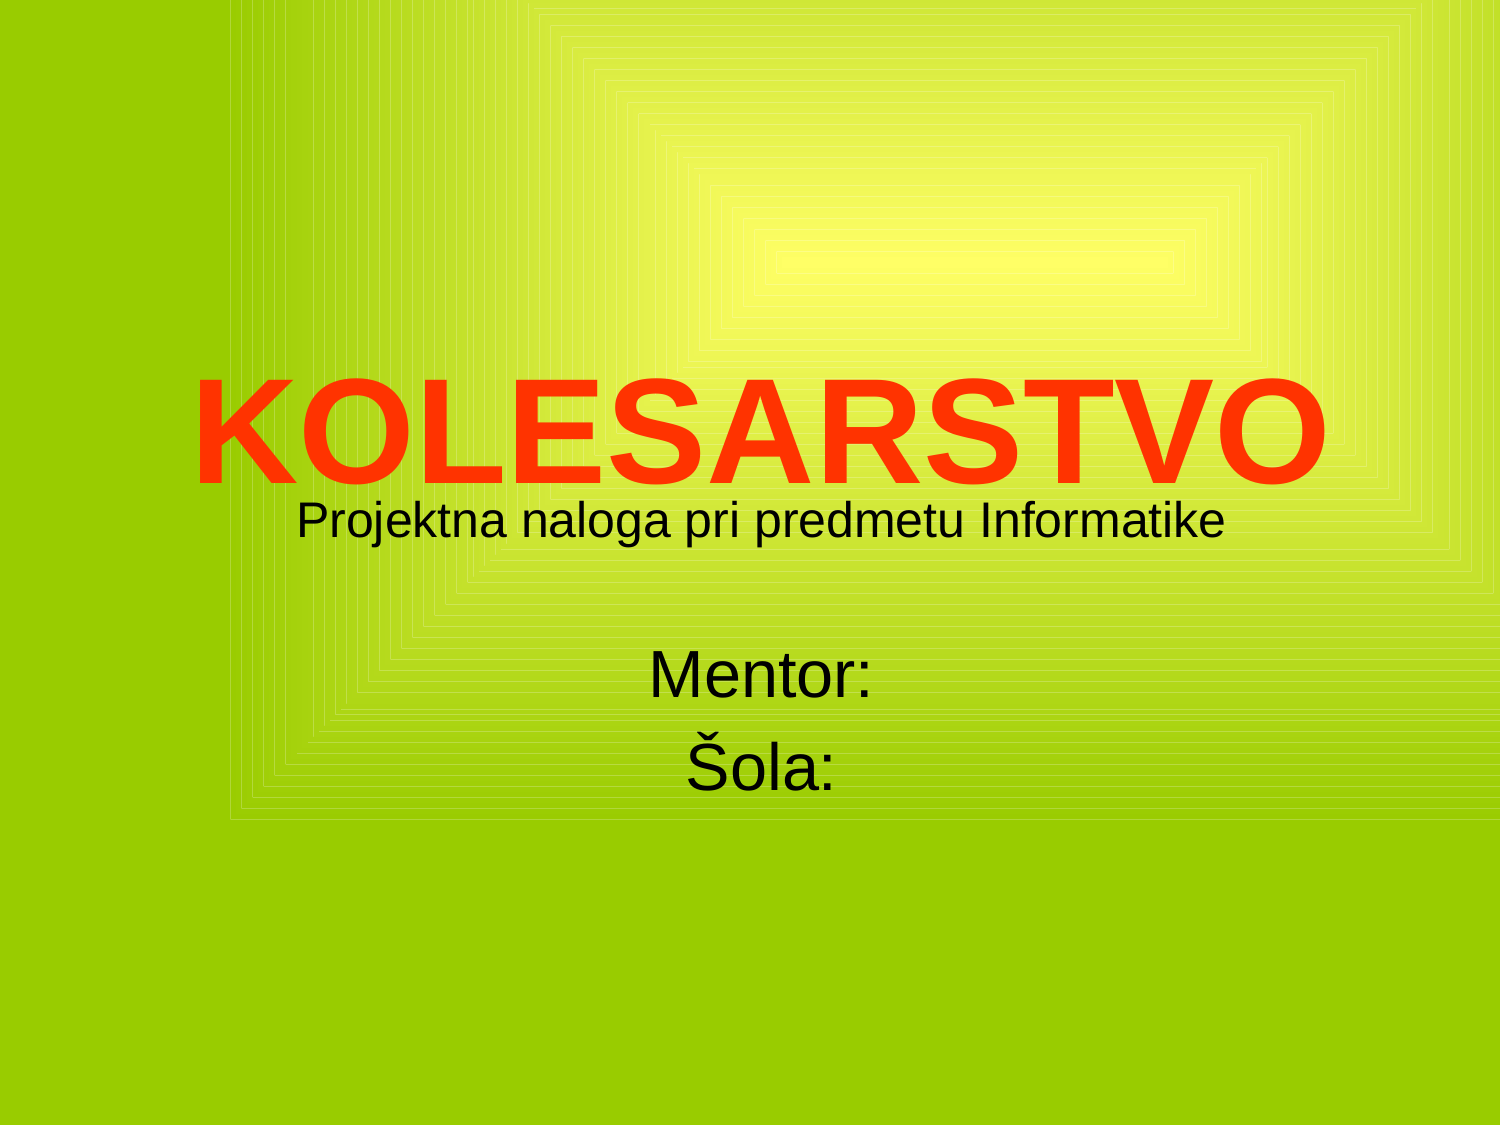

# KOLESARSTVO
Projektna naloga pri predmetu Informatike
Mentor:
Šola: